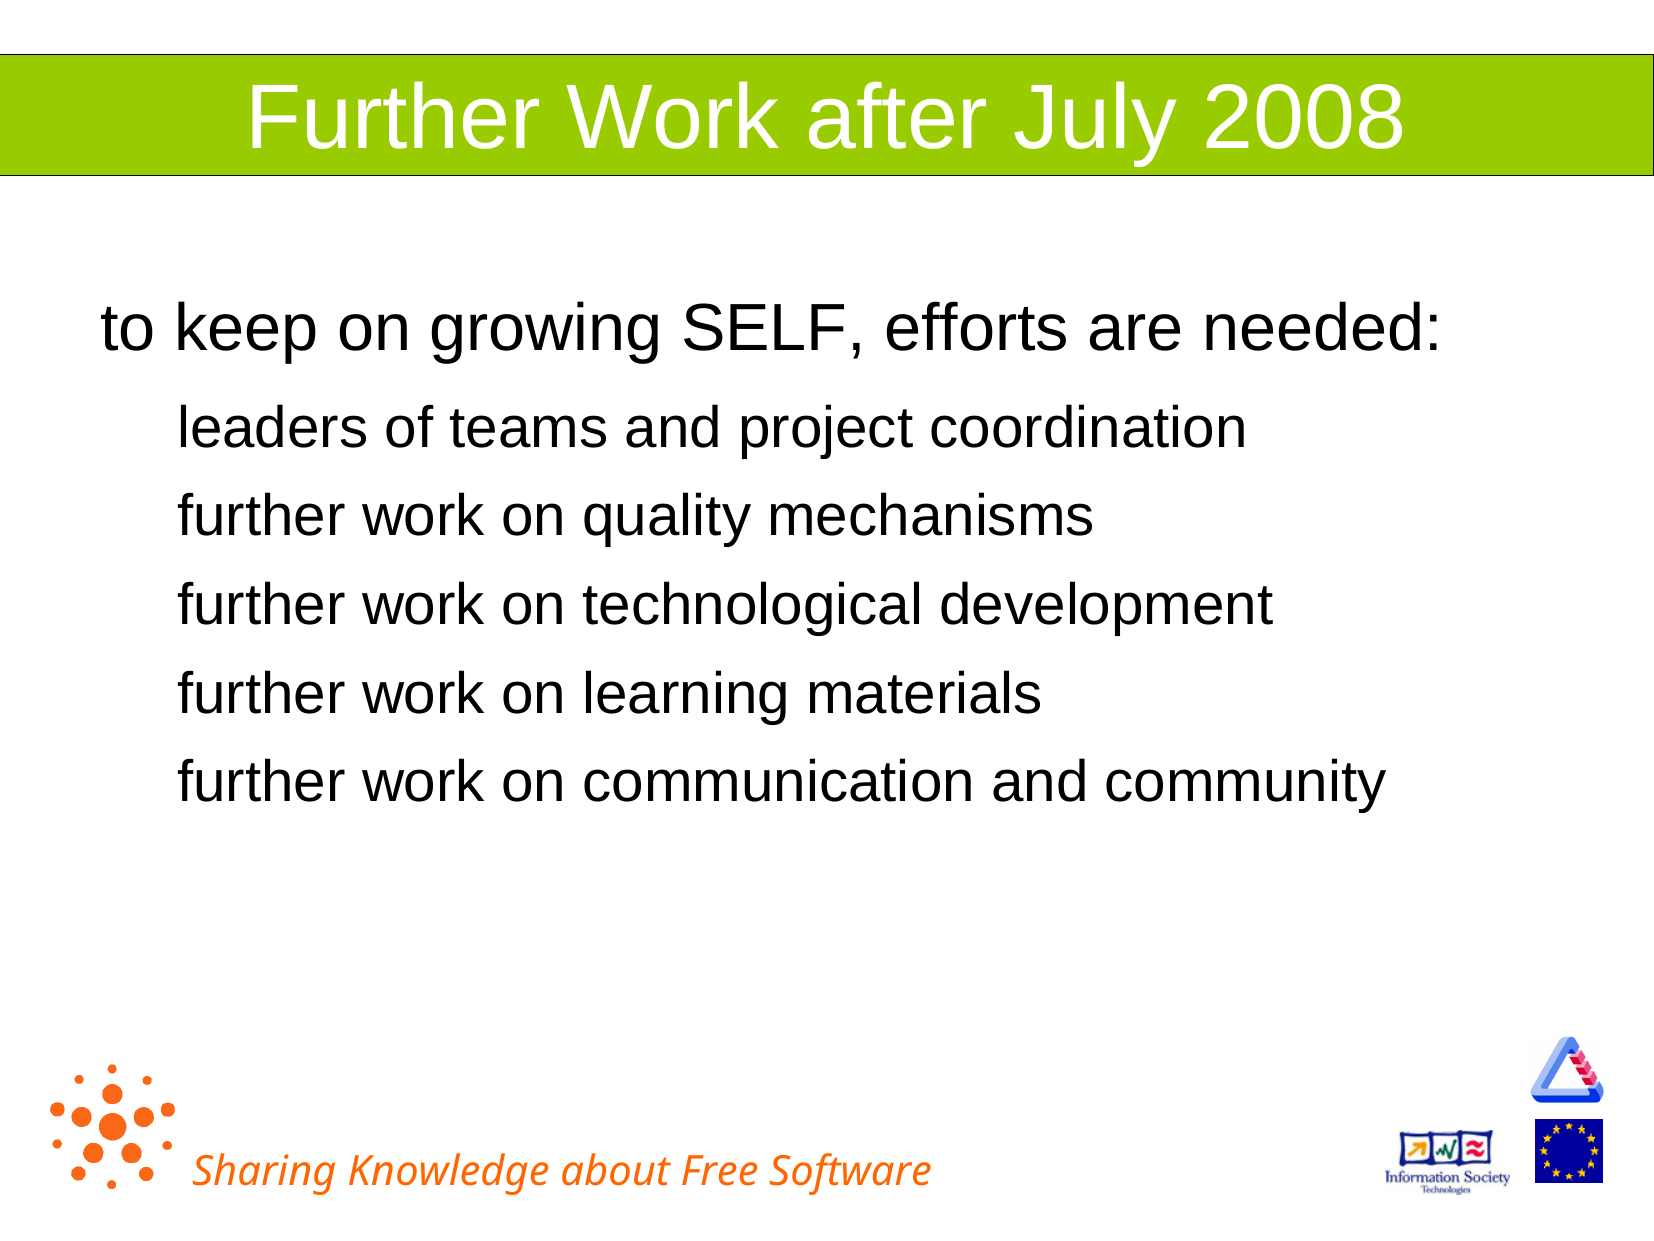

# Further Work after July 2008
to keep on growing SELF, efforts are needed:
leaders of teams and project coordination
further work on quality mechanisms
further work on technological development
further work on learning materials
further work on communication and community